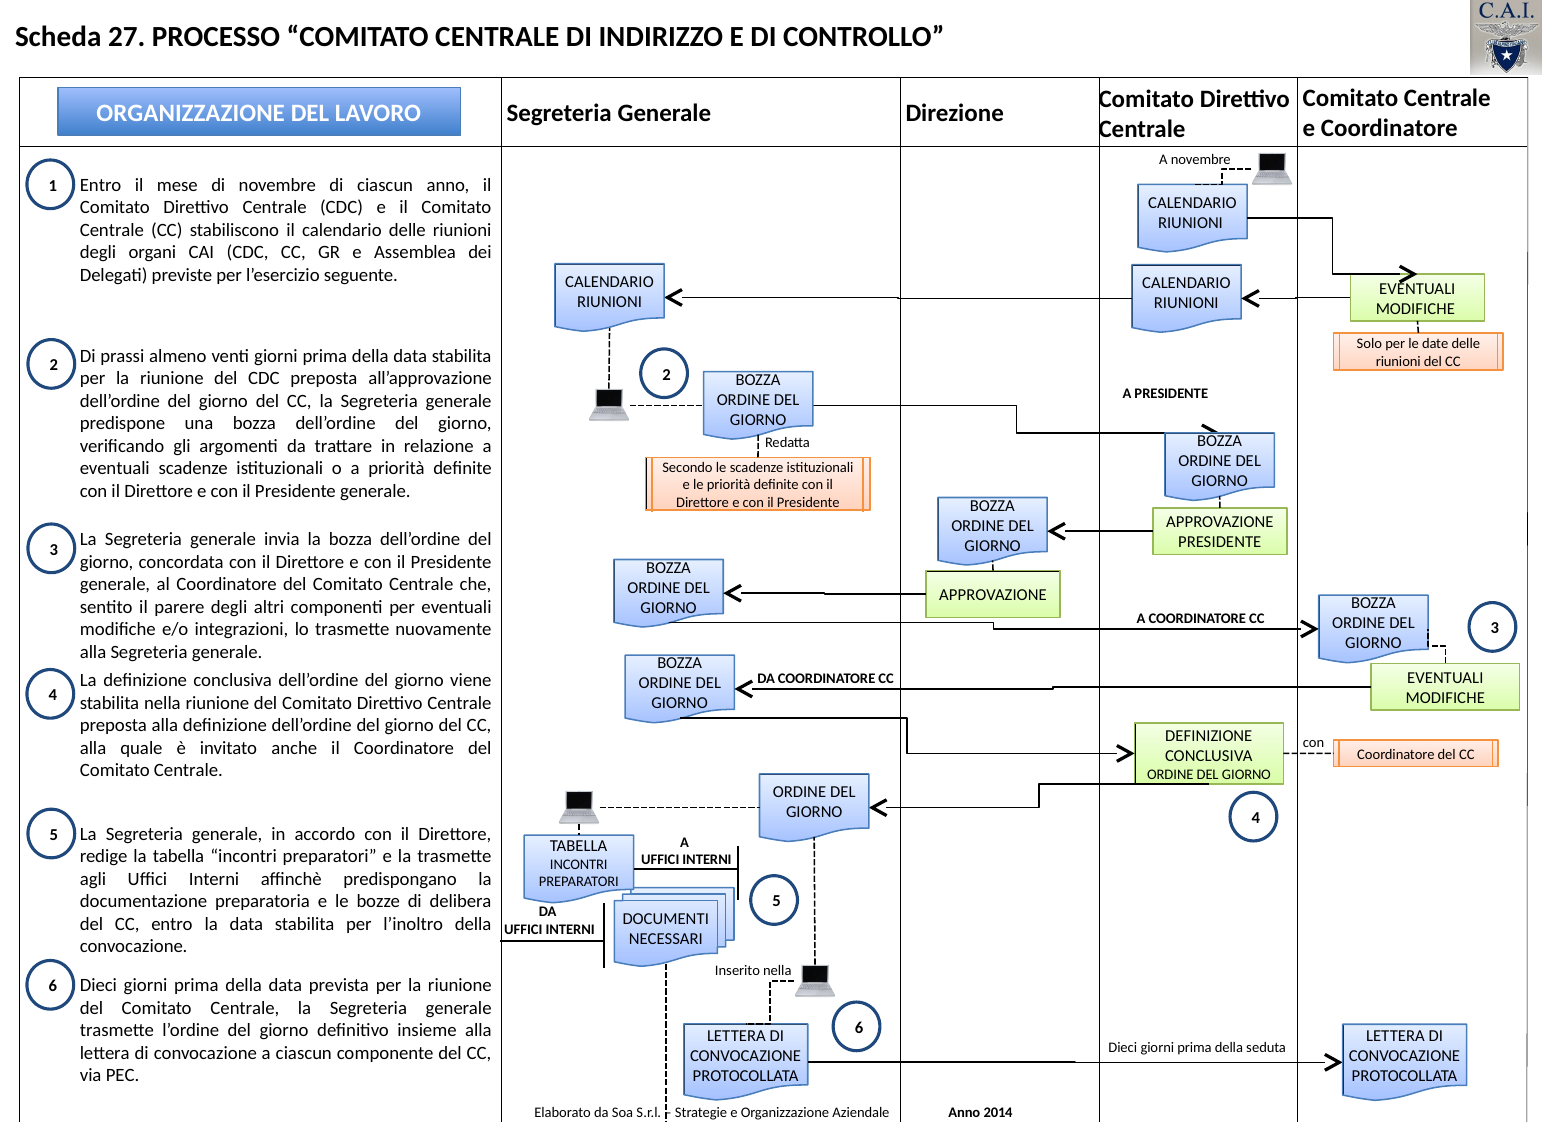

Scheda 27. PROCESSO “COMITATO CENTRALE DI INDIRIZZO E DI CONTROLLO”
Comitato Centrale
e Coordinatore
Segreteria Generale
Direzione
Comitato Direttivo Centrale
ORGANIZZAZIONE DEL LAVORO
A novembre
1
Entro il mese di novembre di ciascun anno, il Comitato Direttivo Centrale (CDC) e il Comitato Centrale (CC) stabiliscono il calendario delle riunioni degli organi CAI (CDC, CC, GR e Assemblea dei Delegati) previste per l’esercizio seguente.
CALENDARIO RIUNIONI
CALENDARIO RIUNIONI
CALENDARIO RIUNIONI
EVENTUALI MODIFICHE
Solo per le date delle riunioni del CC
Di prassi almeno venti giorni prima della data stabilita per la riunione del CDC preposta all’approvazione dell’ordine del giorno del CC, la Segreteria generale predispone una bozza dell’ordine del giorno, verificando gli argomenti da trattare in relazione a eventuali scadenze istituzionali o a priorità definite con il Direttore e con il Presidente generale.
2
2
BOZZA ORDINE DEL GIORNO
A PRESIDENTE
Redatta
BOZZA ORDINE DEL GIORNO
Secondo le scadenze istituzionali e le priorità definite con il Direttore e con il Presidente
BOZZA ORDINE DEL GIORNO
APPROVAZIONE
PRESIDENTE
La Segreteria generale invia la bozza dell’ordine del giorno, concordata con il Direttore e con il Presidente generale, al Coordinatore del Comitato Centrale che, sentito il parere degli altri componenti per eventuali modifiche e/o integrazioni, lo trasmette nuovamente alla Segreteria generale.
3
BOZZA ORDINE DEL GIORNO
APPROVAZIONE
BOZZA ORDINE DEL GIORNO
A COORDINATORE CC
3
BOZZA ORDINE DEL GIORNO
La definizione conclusiva dell’ordine del giorno viene stabilita nella riunione del Comitato Direttivo Centrale preposta alla definizione dell’ordine del giorno del CC, alla quale è invitato anche il Coordinatore del Comitato Centrale.
DA COORDINATORE CC
EVENTUALI MODIFICHE
4
DEFINIZIONE CONCLUSIVA ORDINE DEL GIORNO
con
Coordinatore del CC
ORDINE DEL GIORNO
4
5
La Segreteria generale, in accordo con il Direttore, redige la tabella “incontri preparatori” e la trasmette agli Uffici Interni affinchè predispongano la documentazione preparatoria e le bozze di delibera del CC, entro la data stabilita per l’inoltro della convocazione.
A
UFFICI INTERNI
TABELLA
INCONTRI PREPARATORI
5
DOCUMENTI NECESSARI
DA
UFFICI INTERNI
Inserito nella
6
Dieci giorni prima della data prevista per la riunione del Comitato Centrale, la Segreteria generale trasmette l’ordine del giorno definitivo insieme alla lettera di convocazione a ciascun componente del CC, via PEC.
6
LETTERA DI CONVOCAZIONE PROTOCOLLATA
LETTERA DI CONVOCAZIONE PROTOCOLLATA
Dieci giorni prima della seduta
Elaborato da Soa S.r.l. – Strategie e Organizzazione Aziendale Anno 2014